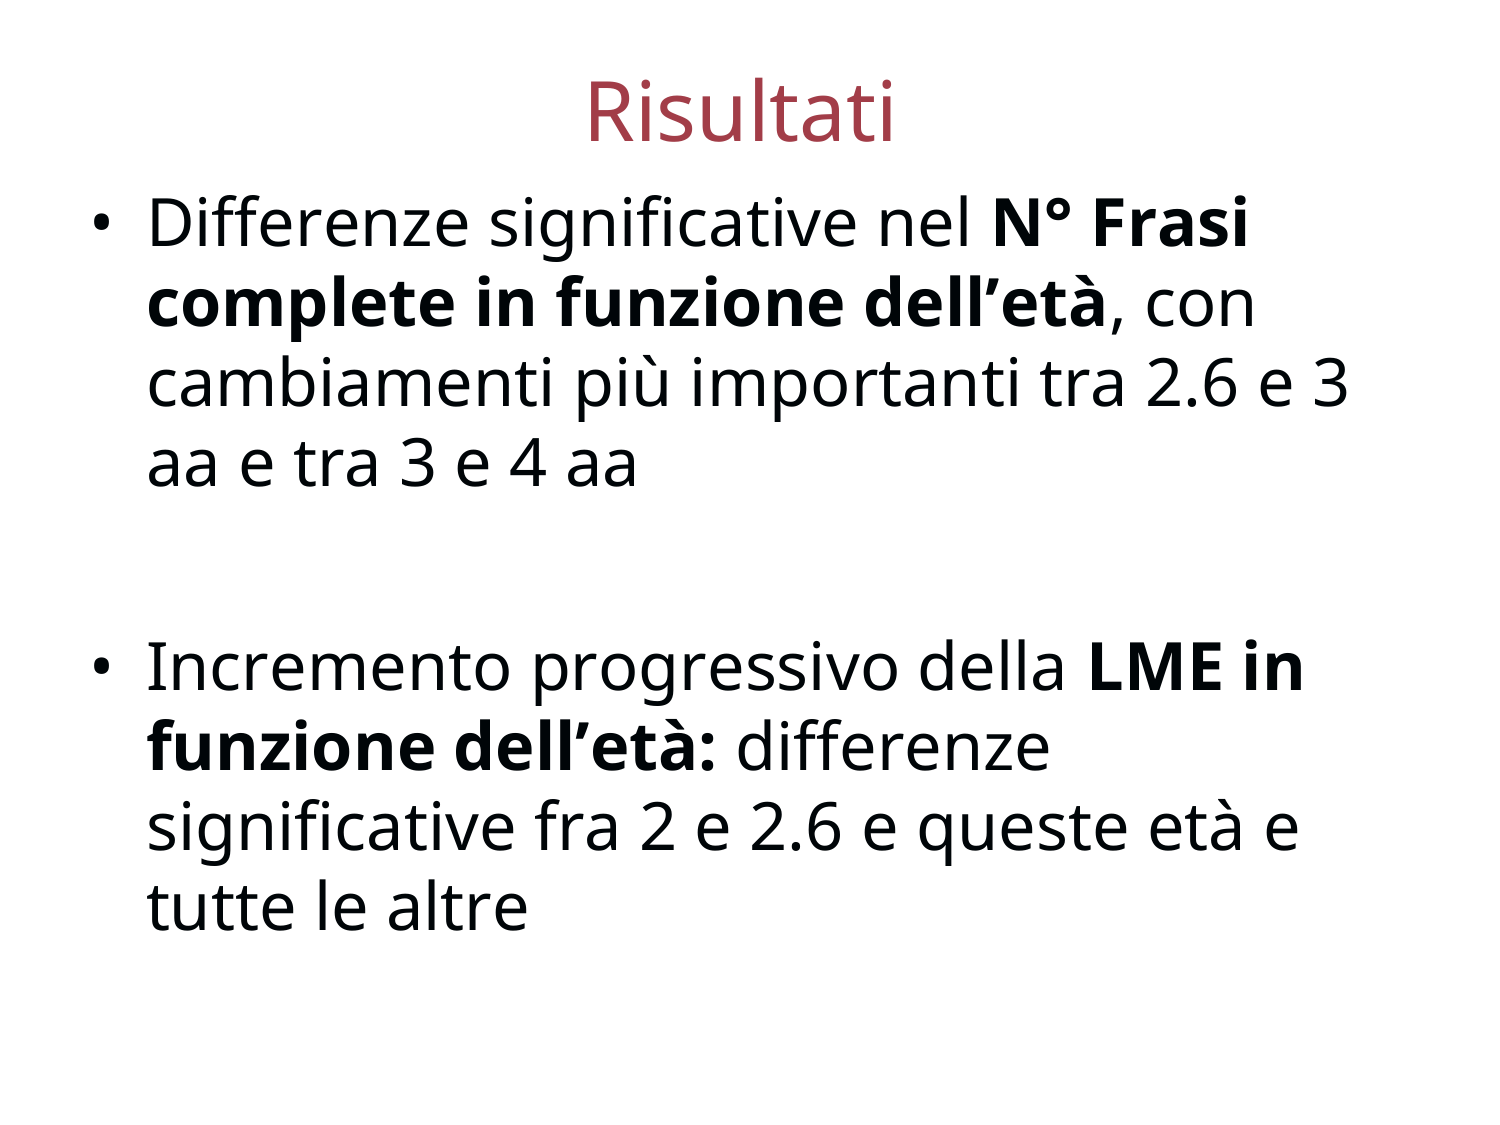

# Risultati
Differenze significative nel N° Frasi complete in funzione dell’età, con cambiamenti più importanti tra 2.6 e 3 aa e tra 3 e 4 aa
Incremento progressivo della LME in funzione dell’età: differenze significative fra 2 e 2.6 e queste età e tutte le altre